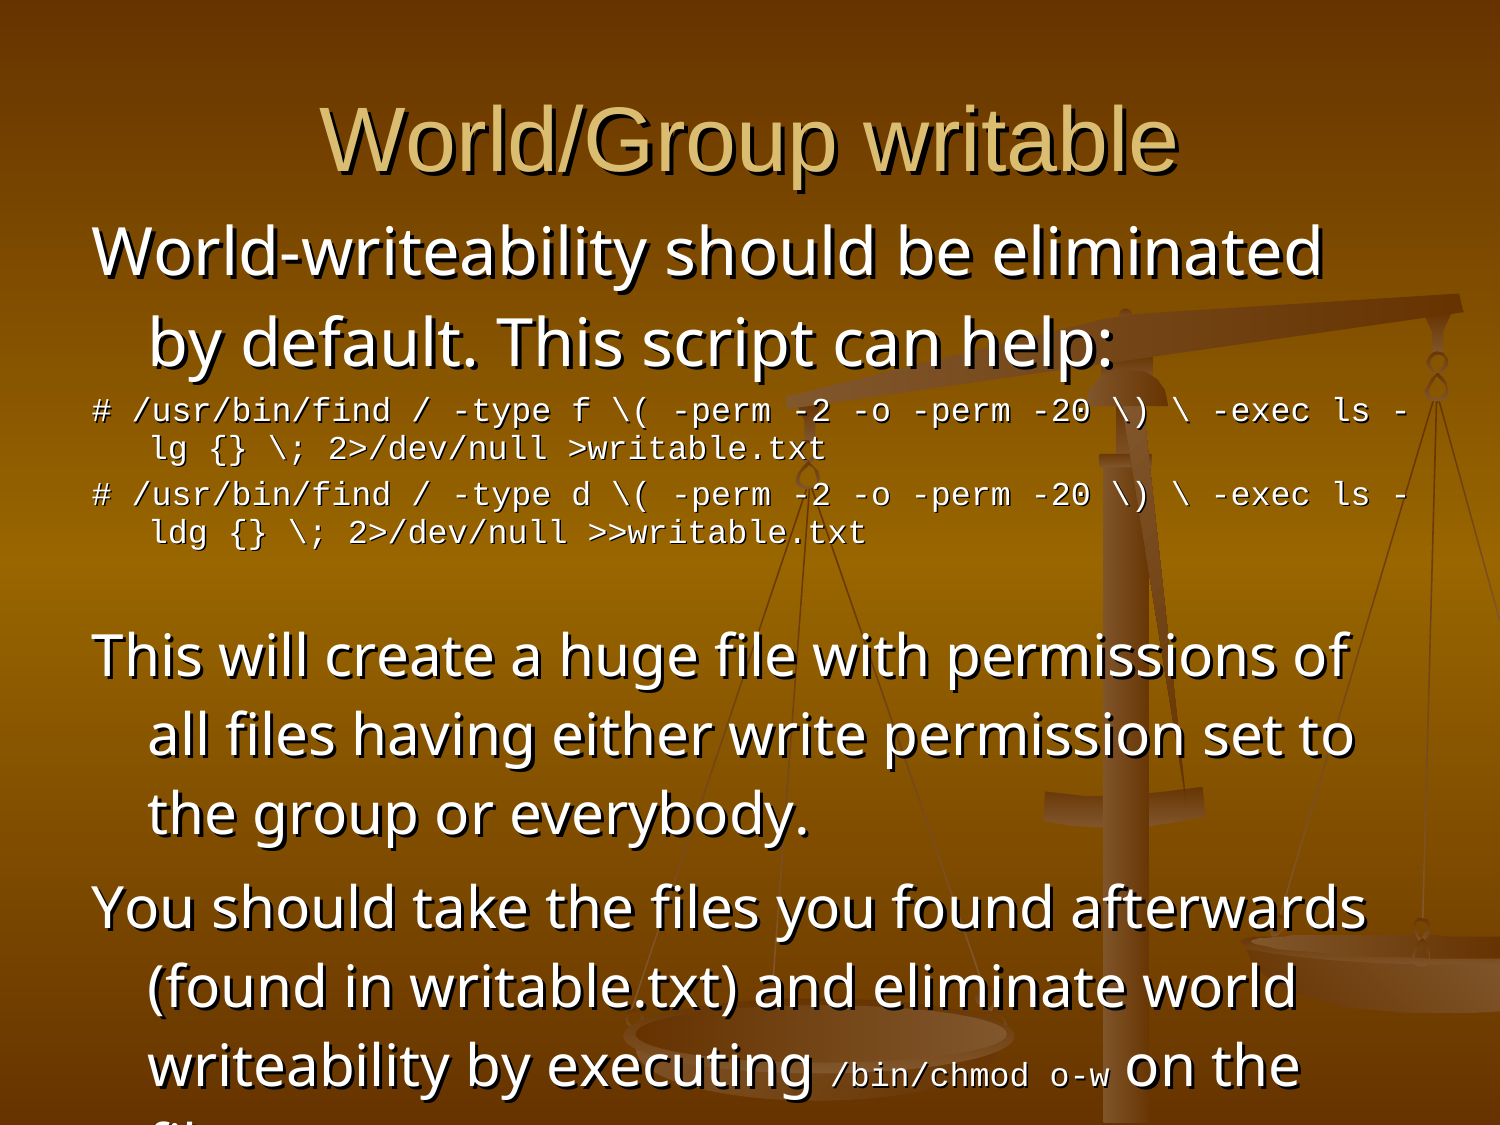

# World/Group writable
World-writeability should be eliminated by default. This script can help:
# /usr/bin/find / -type f \( -perm -2 -o -perm -20 \) \ -exec ls -lg {} \; 2>/dev/null >writable.txt
# /usr/bin/find / -type d \( -perm -2 -o -perm -20 \) \ -exec ls -ldg {} \; 2>/dev/null >>writable.txt
This will create a huge file with permissions of all files having either write permission set to the group or everybody.
You should take the files you found afterwards (found in writable.txt) and eliminate world writeability by executing /bin/chmod o-w on the files.